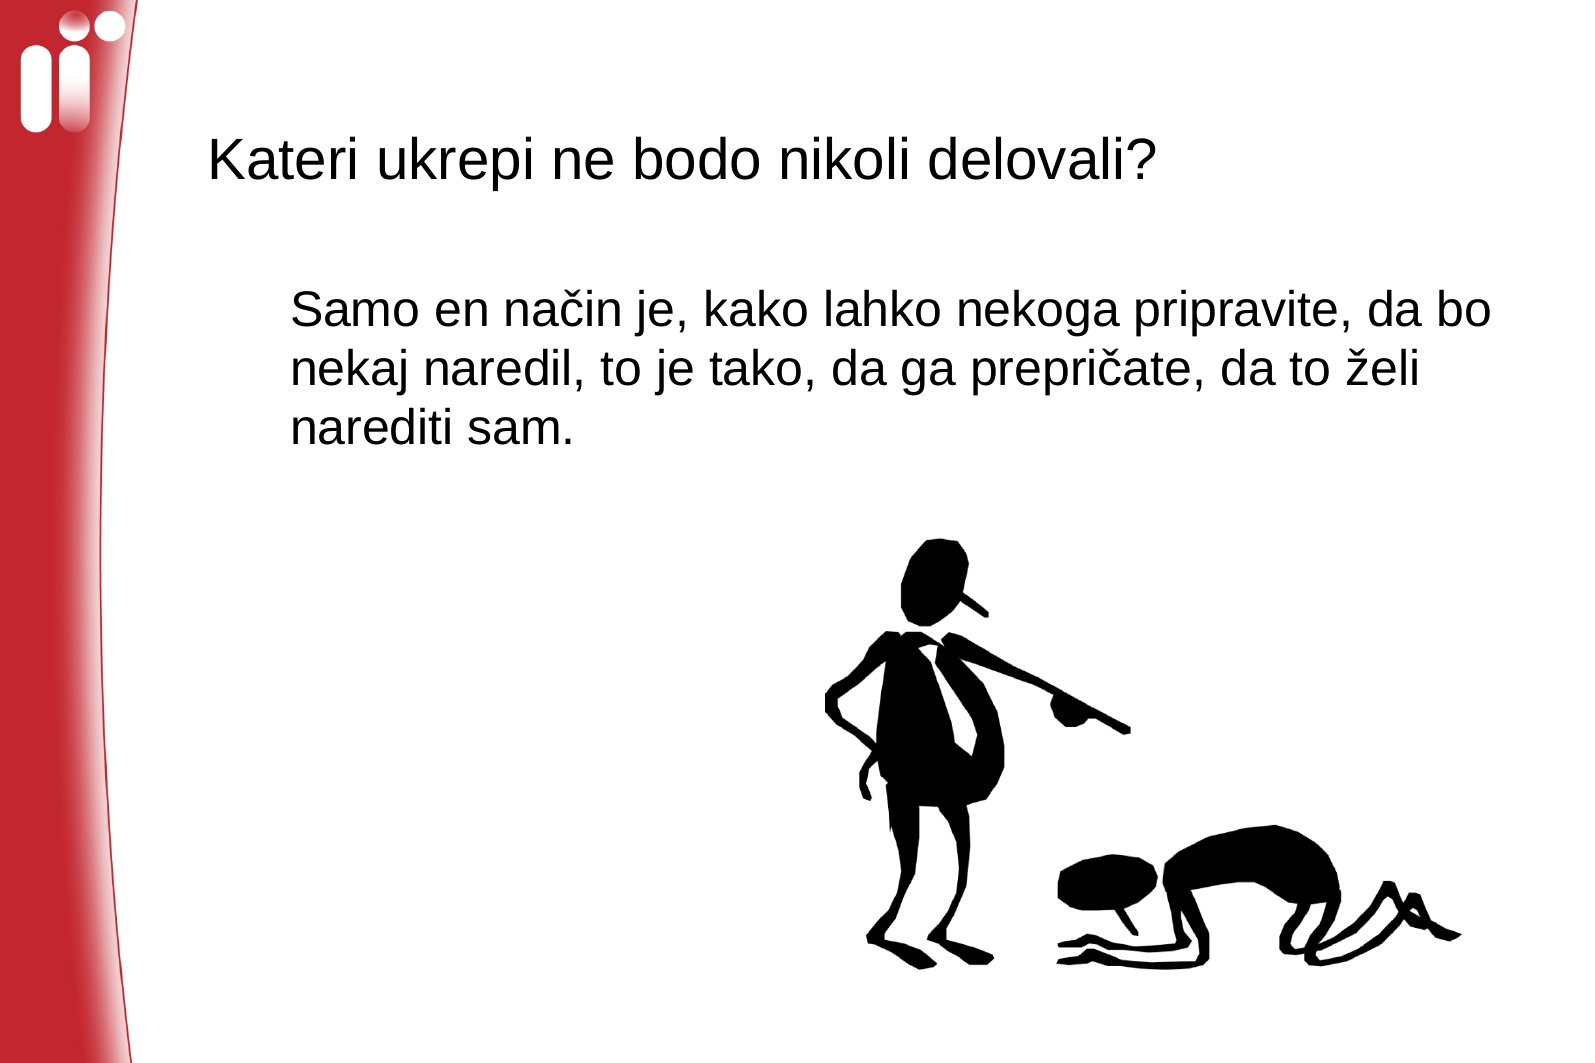

# Kateri ukrepi ne bodo nikoli delovali?
	Samo en način je, kako lahko nekoga pripravite, da bo nekaj naredil, to je tako, da ga prepričate, da to želi narediti sam.